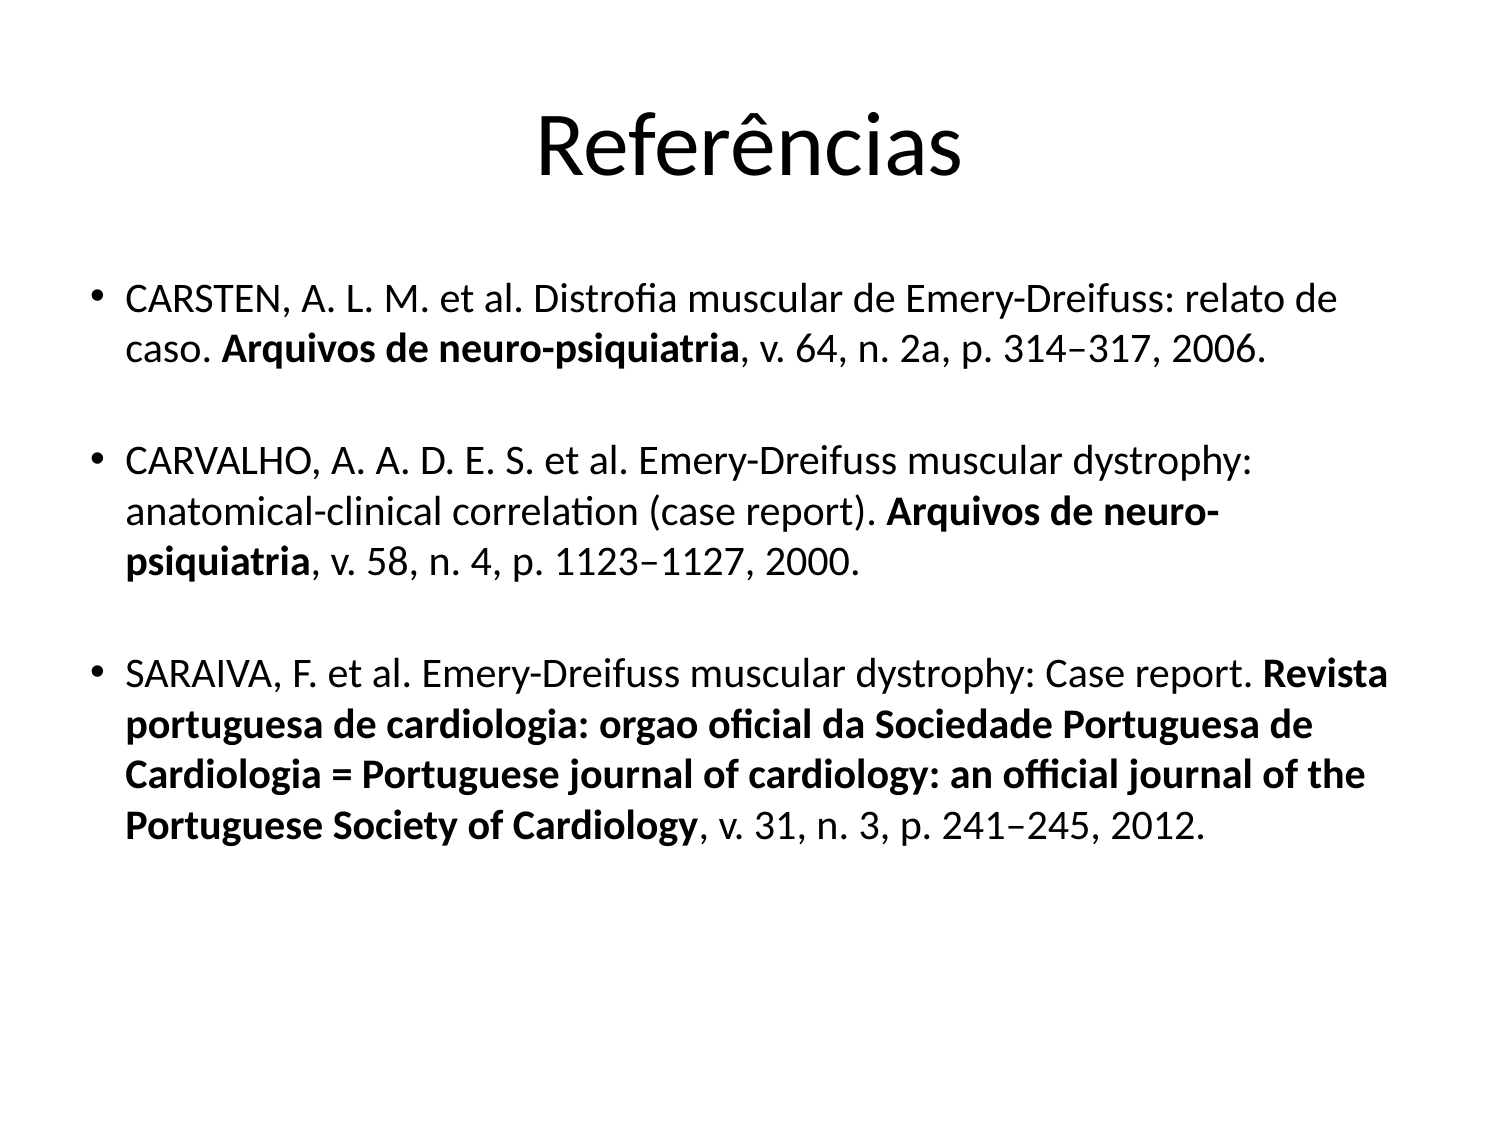

# Referências
CARSTEN, A. L. M. et al. Distrofia muscular de Emery-Dreifuss: relato de caso. Arquivos de neuro-psiquiatria, v. 64, n. 2a, p. 314–317, 2006.
CARVALHO, A. A. D. E. S. et al. Emery-Dreifuss muscular dystrophy: anatomical-clinical correlation (case report). Arquivos de neuro-psiquiatria, v. 58, n. 4, p. 1123–1127, 2000.
SARAIVA, F. et al. Emery-Dreifuss muscular dystrophy: Case report. Revista portuguesa de cardiologia: orgao oficial da Sociedade Portuguesa de Cardiologia = Portuguese journal of cardiology: an official journal of the Portuguese Society of Cardiology, v. 31, n. 3, p. 241–245, 2012.